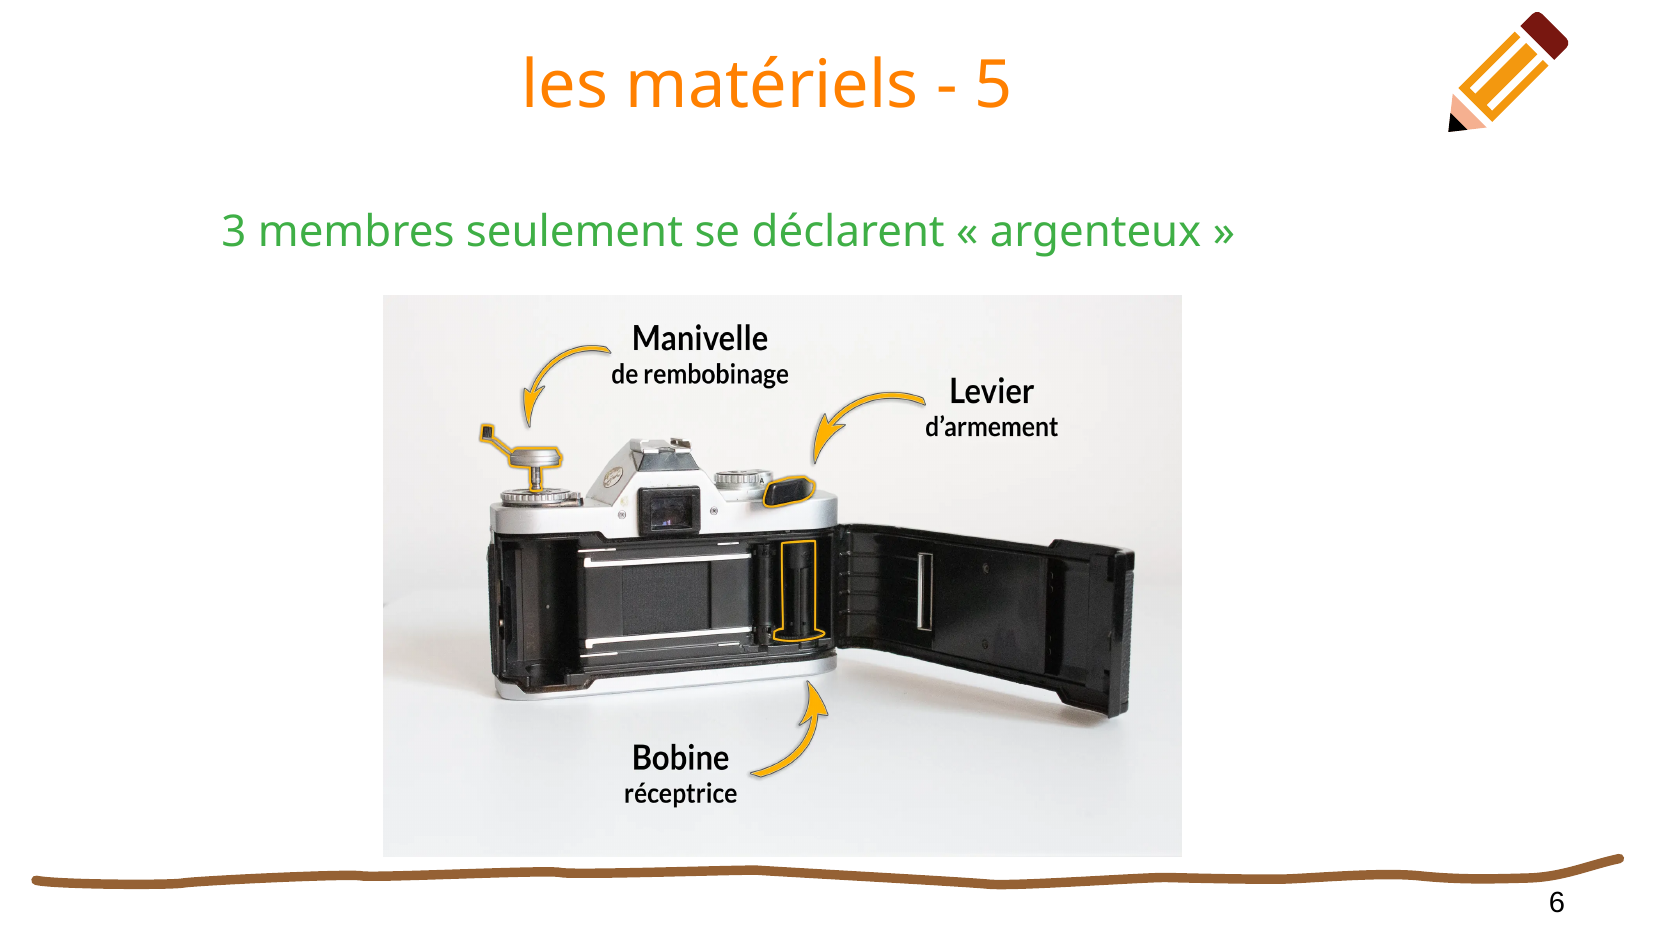

# les matériels - 5
3 membres seulement se déclarent « argenteux »
6